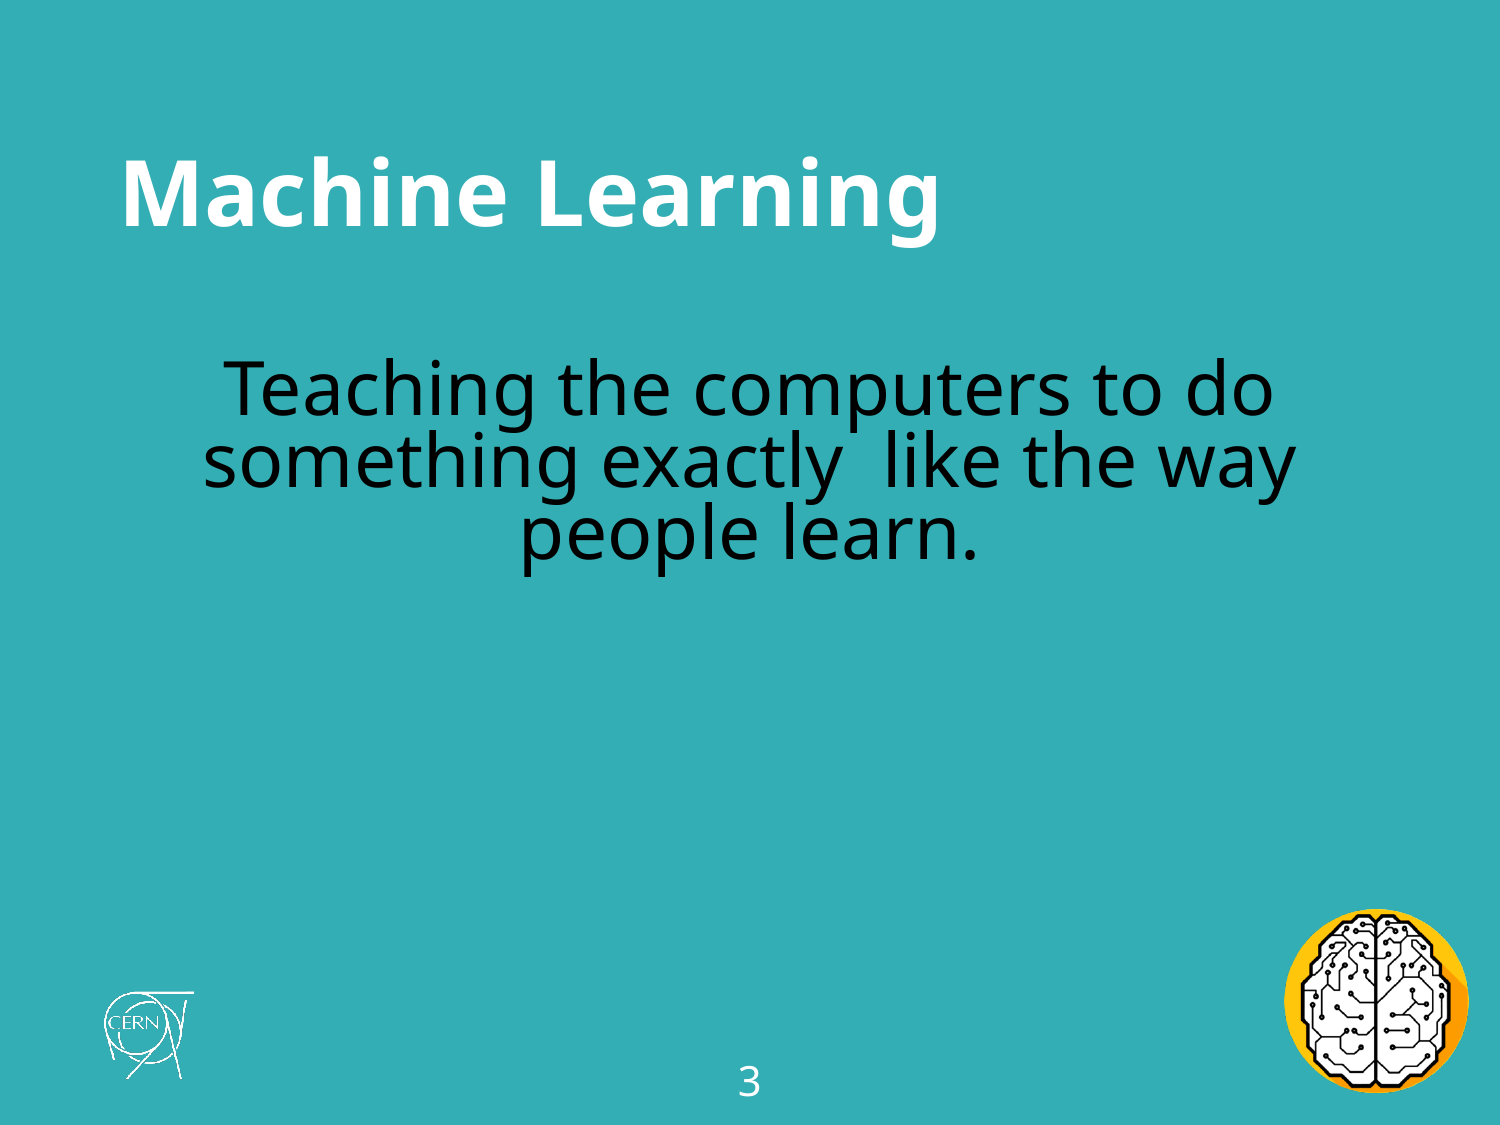

# Machine Learning
Teaching the computers to do something exactly like the way people learn.
3